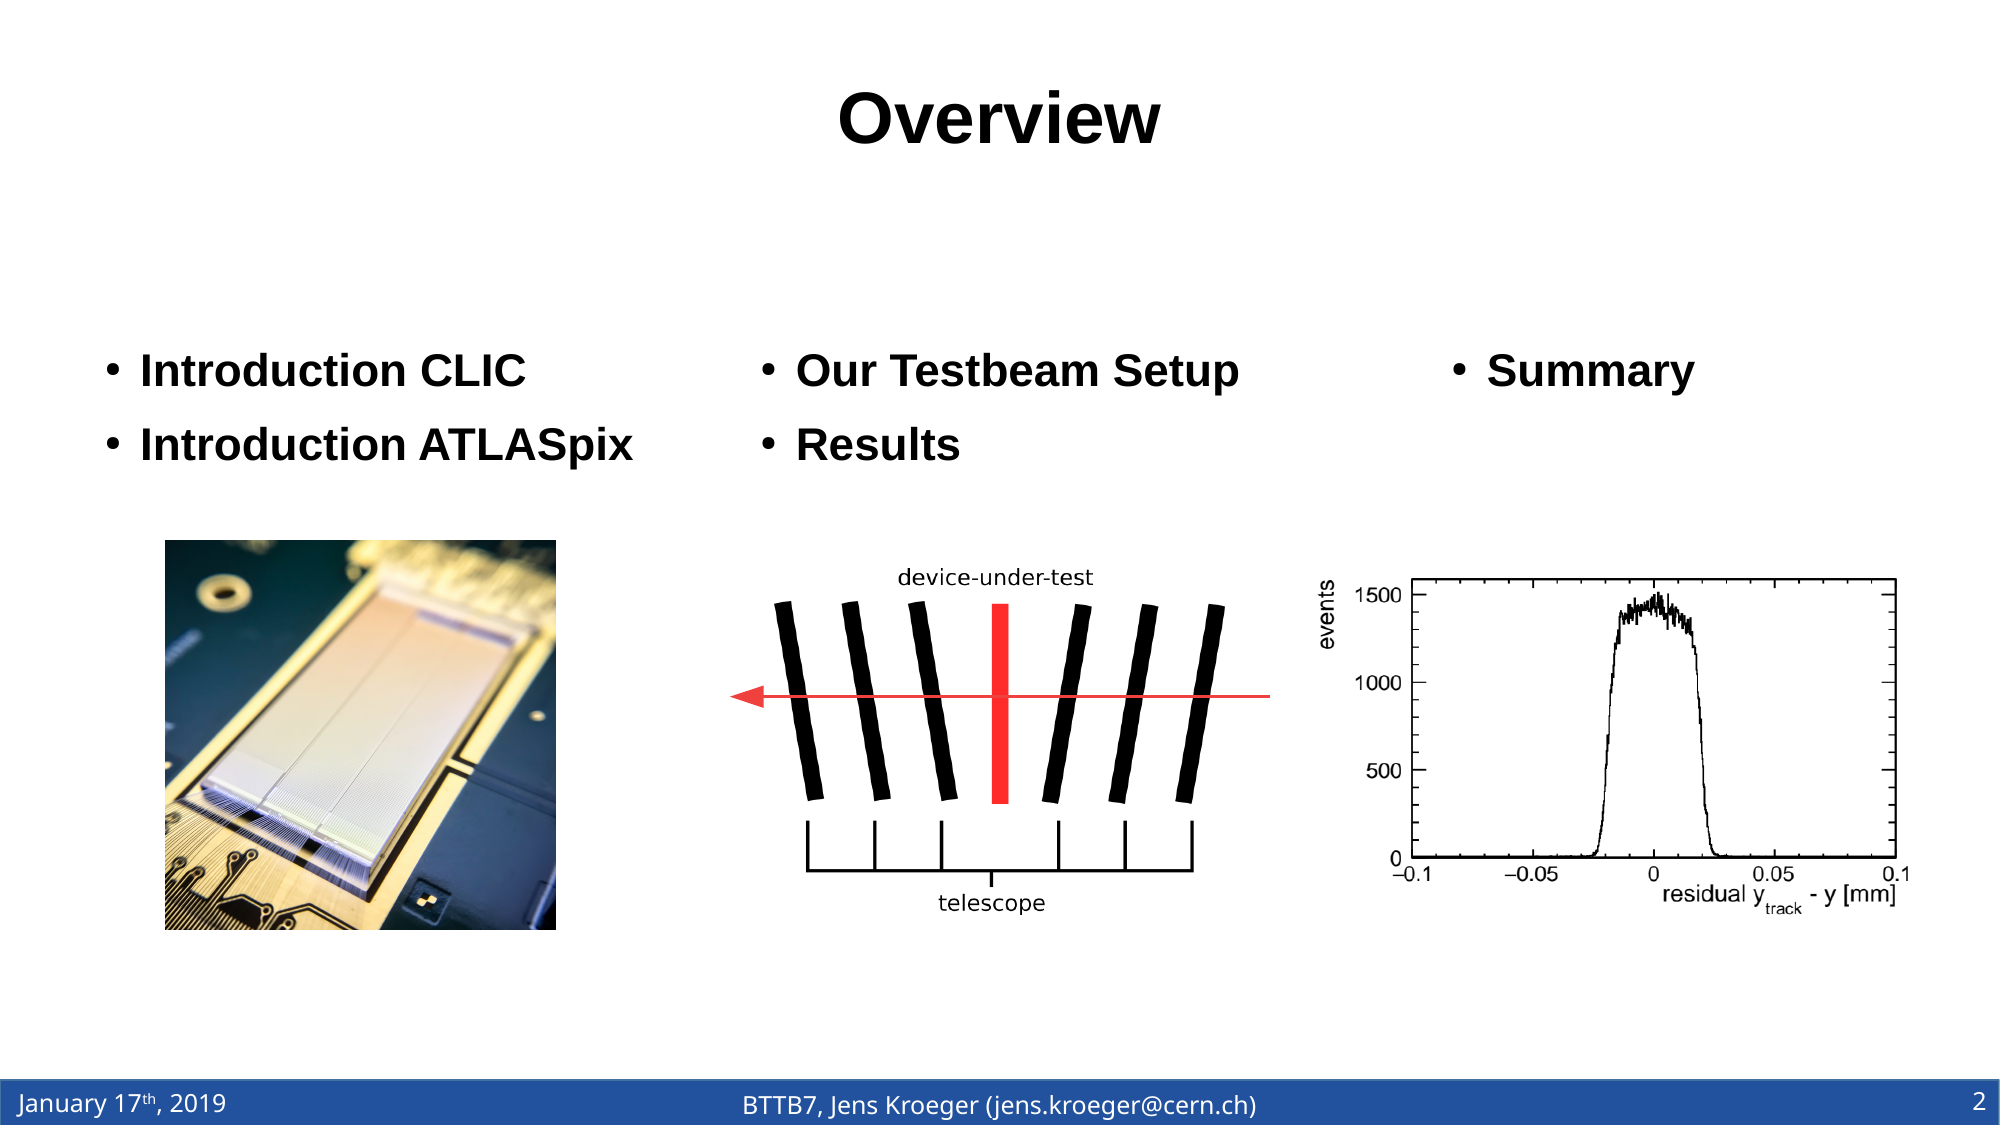

# Overview
Introduction CLIC
Introduction ATLASpix
Our Testbeam Setup
Results
Summary
2
November 28th, 2018
BTTB7, Jens Kroeger (jens.kroeger@cern.ch)